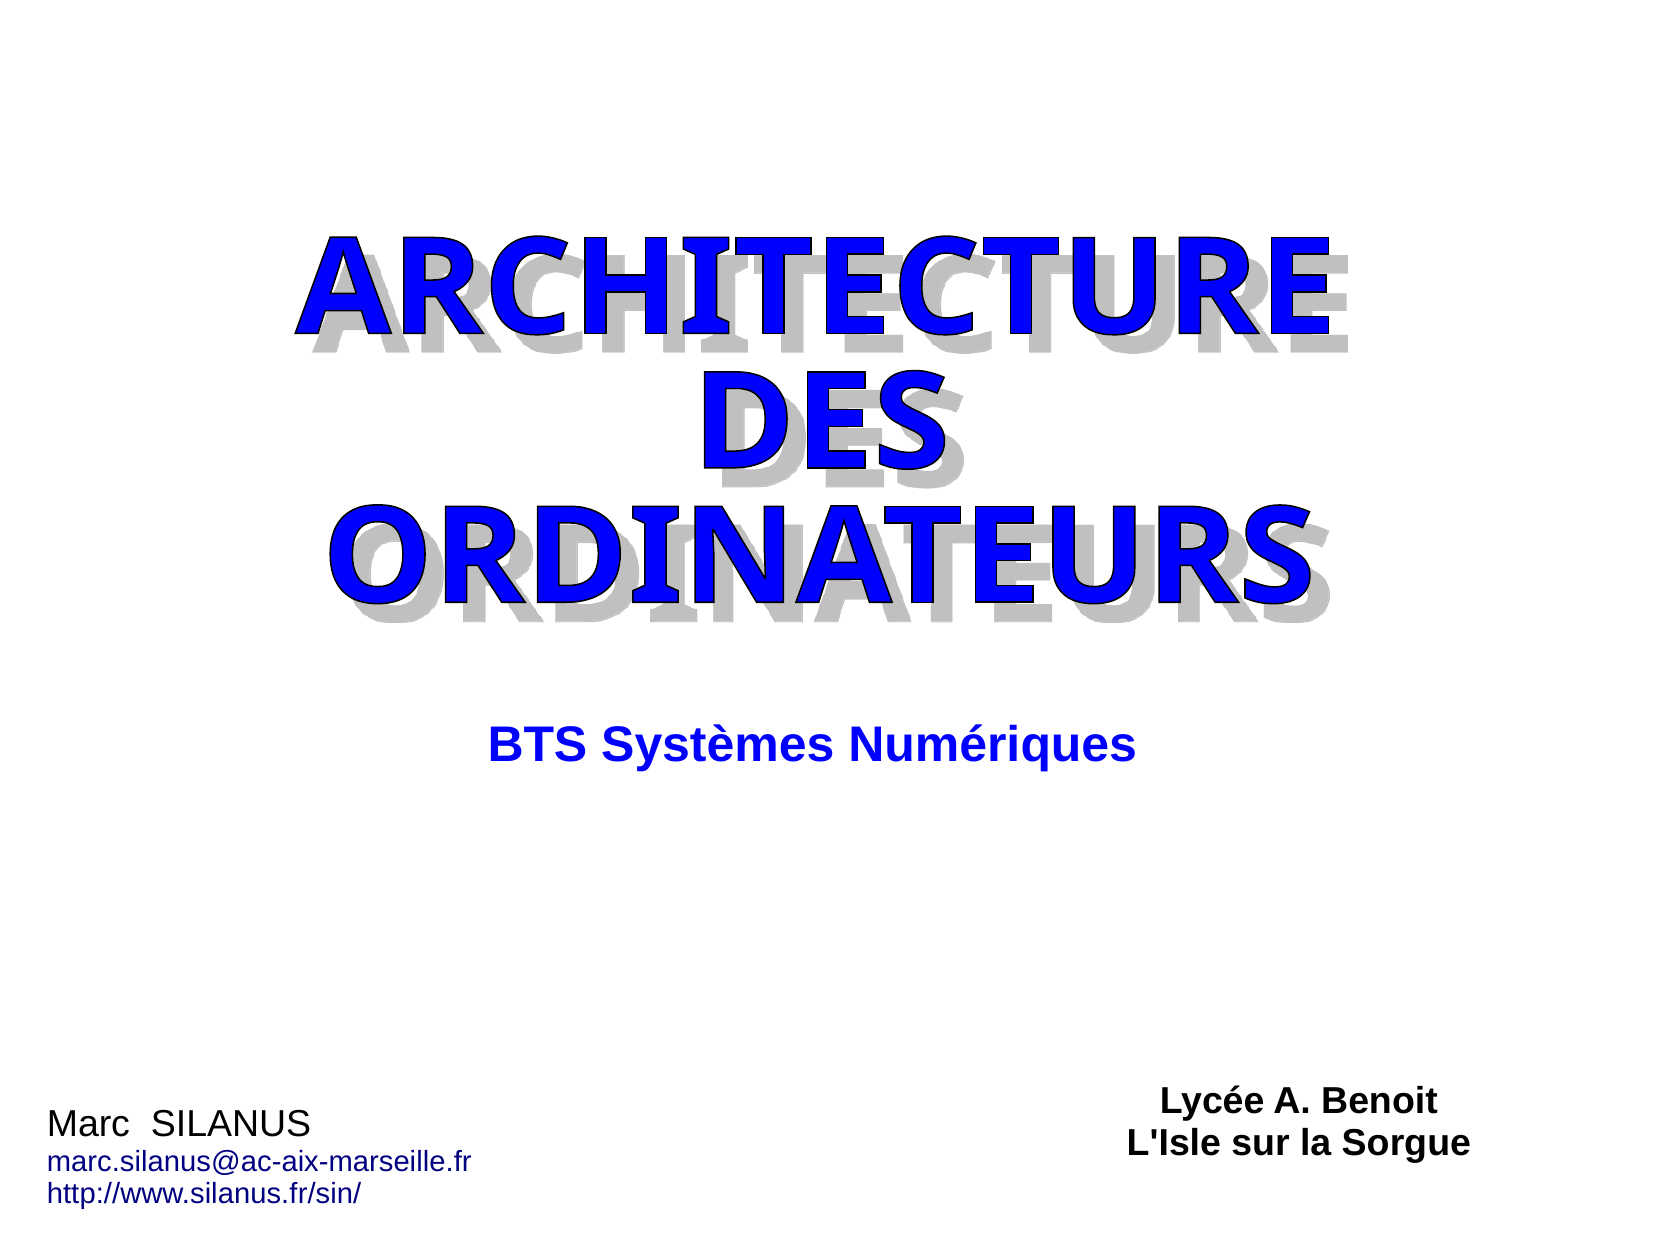

ARCHITECTURE
DES
ORDINATEURS
BTS Systèmes Numériques
Lycée A. Benoit L'Isle sur la Sorgue
Marc SILANUS
marc.silanus@ac-aix-marseille.fr
http://www.silanus.fr/sin/